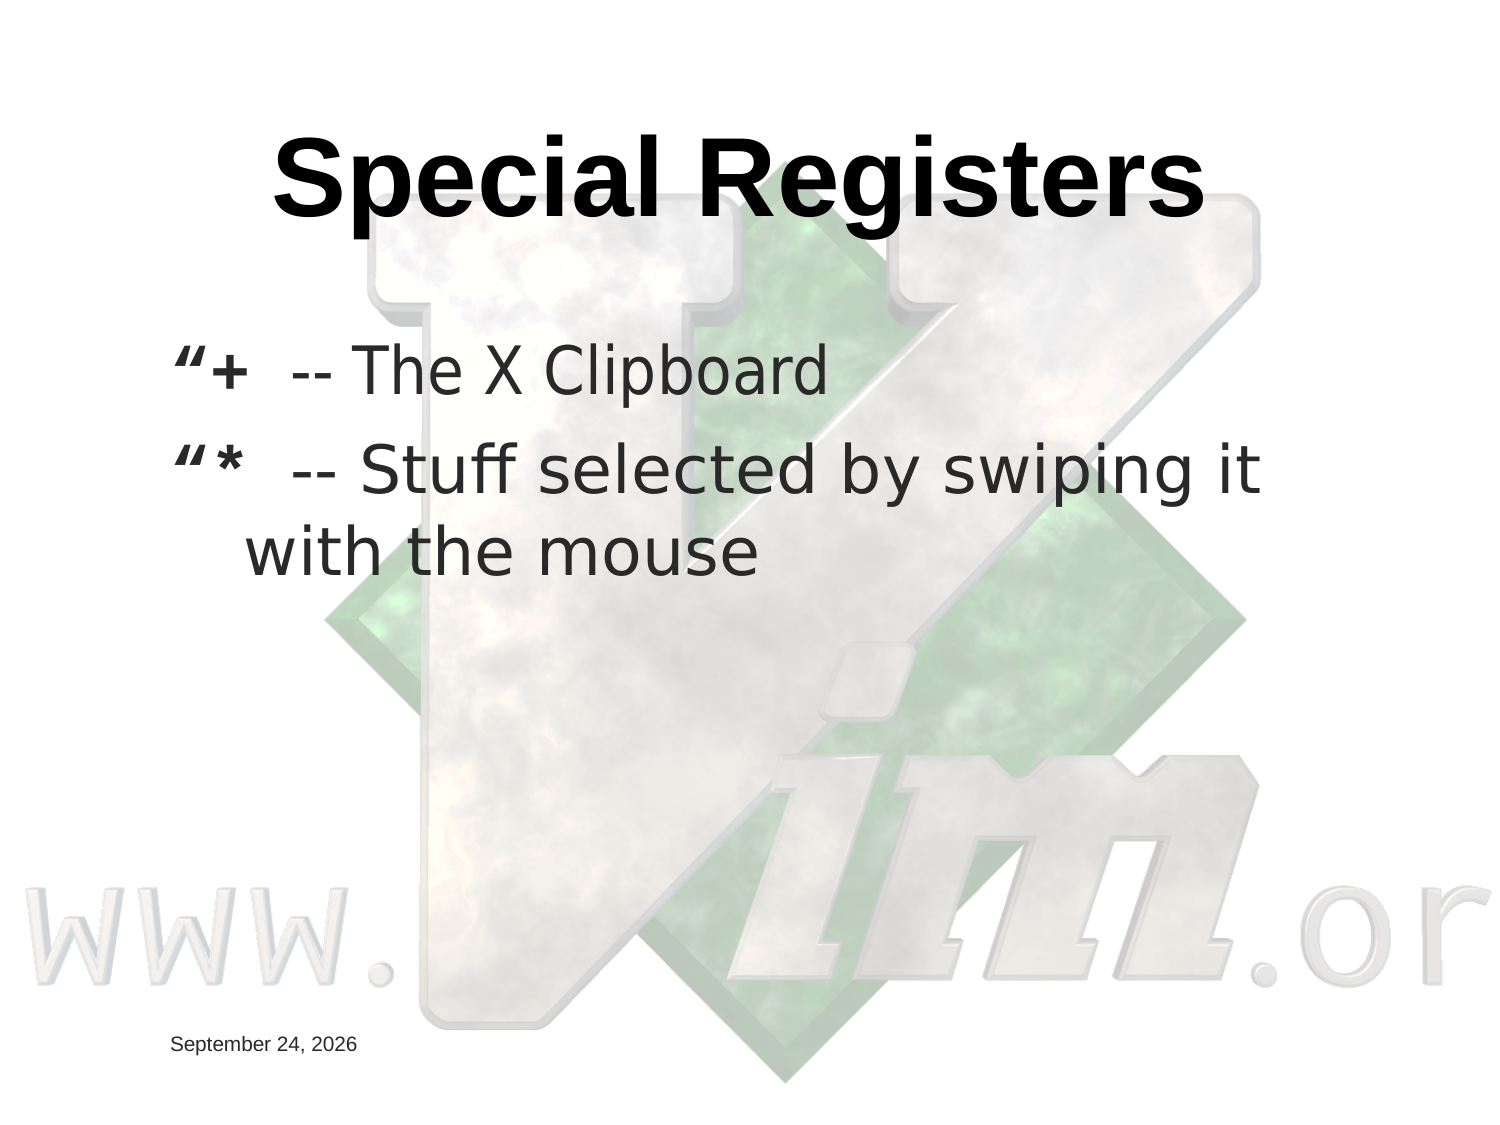

# Special Registers
“+ -- The X Clipboard
“* -- Stuff selected by swiping it with the mouse